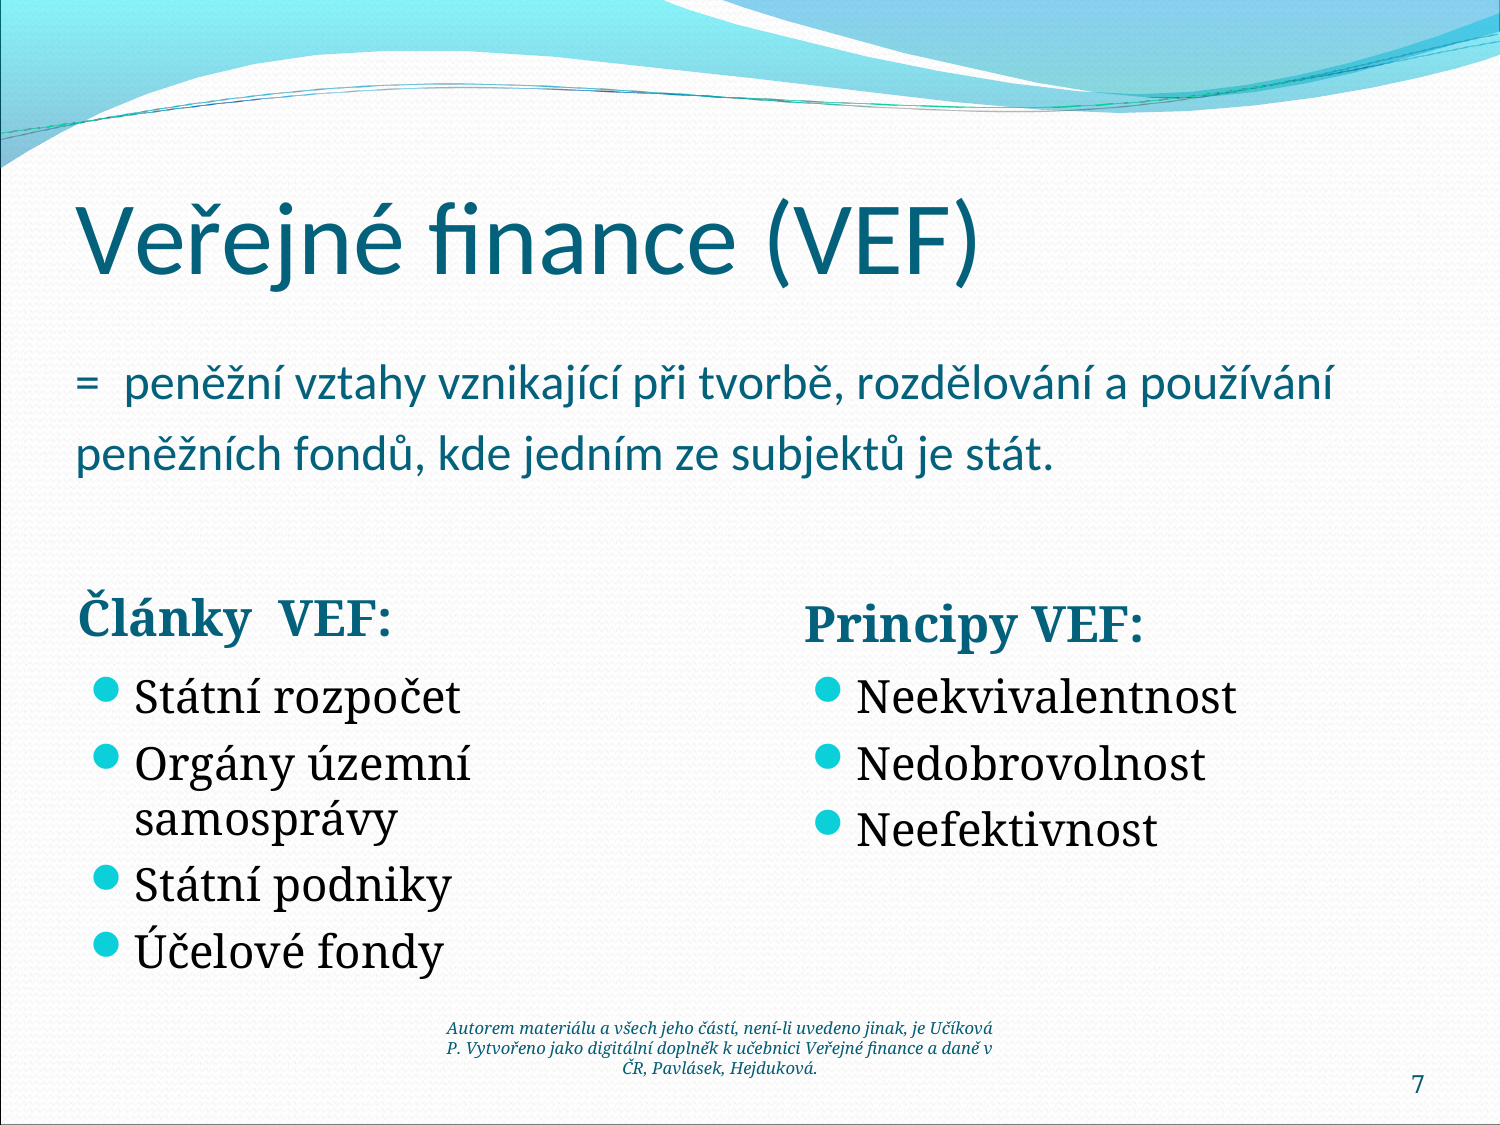

# Veřejné finance (VEF) = peněžní vztahy vznikající při tvorbě, rozdělování a používání peněžních fondů, kde jedním ze subjektů je stát.
Články VEF:
Principy VEF:
Státní rozpočet
Orgány územní samosprávy
Státní podniky
Účelové fondy
Neekvivalentnost
Nedobrovolnost
Neefektivnost
Autorem materiálu a všech jeho částí, není-li uvedeno jinak, je Učíková P. Vytvořeno jako digitální doplněk k učebnici Veřejné finance a daně v ČR, Pavlásek, Hejduková.